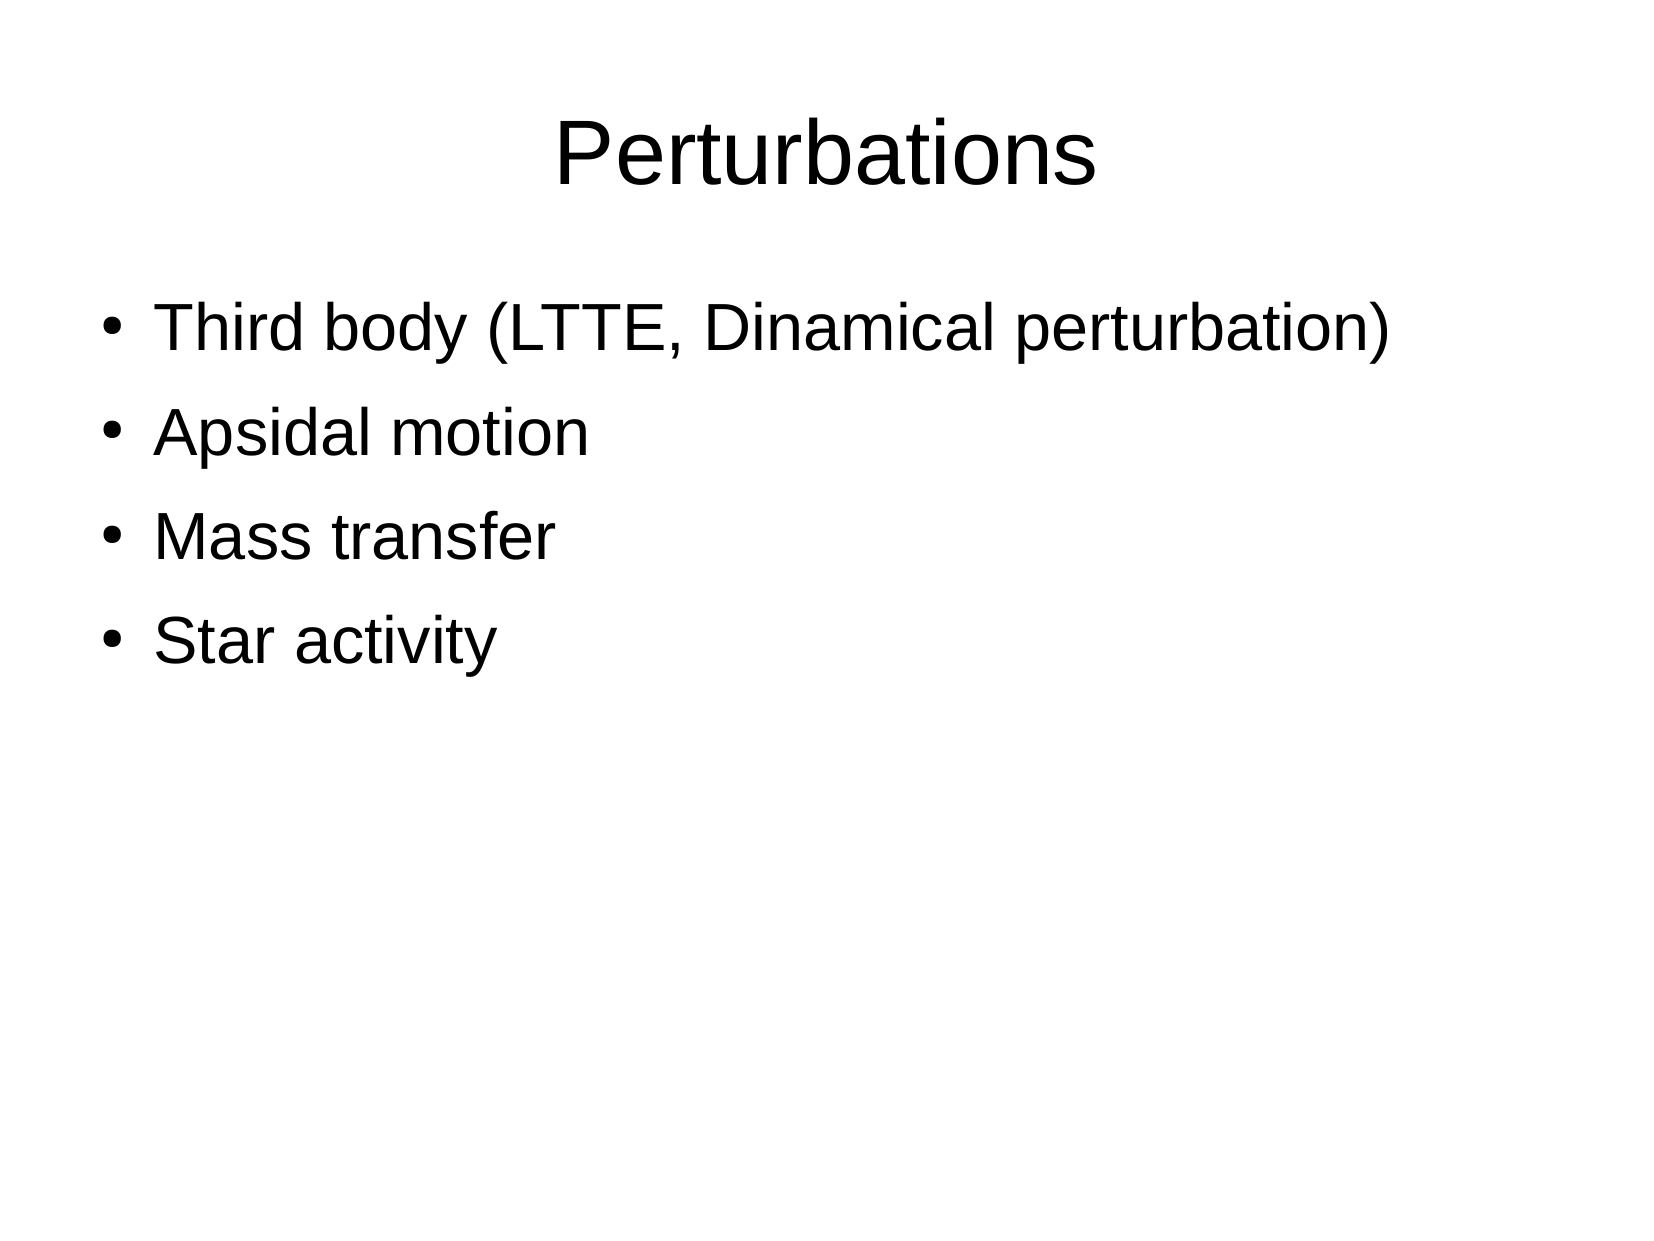

# Perturbations
Third body (LTTE, Dinamical perturbation)
Apsidal motion
Mass transfer
Star activity